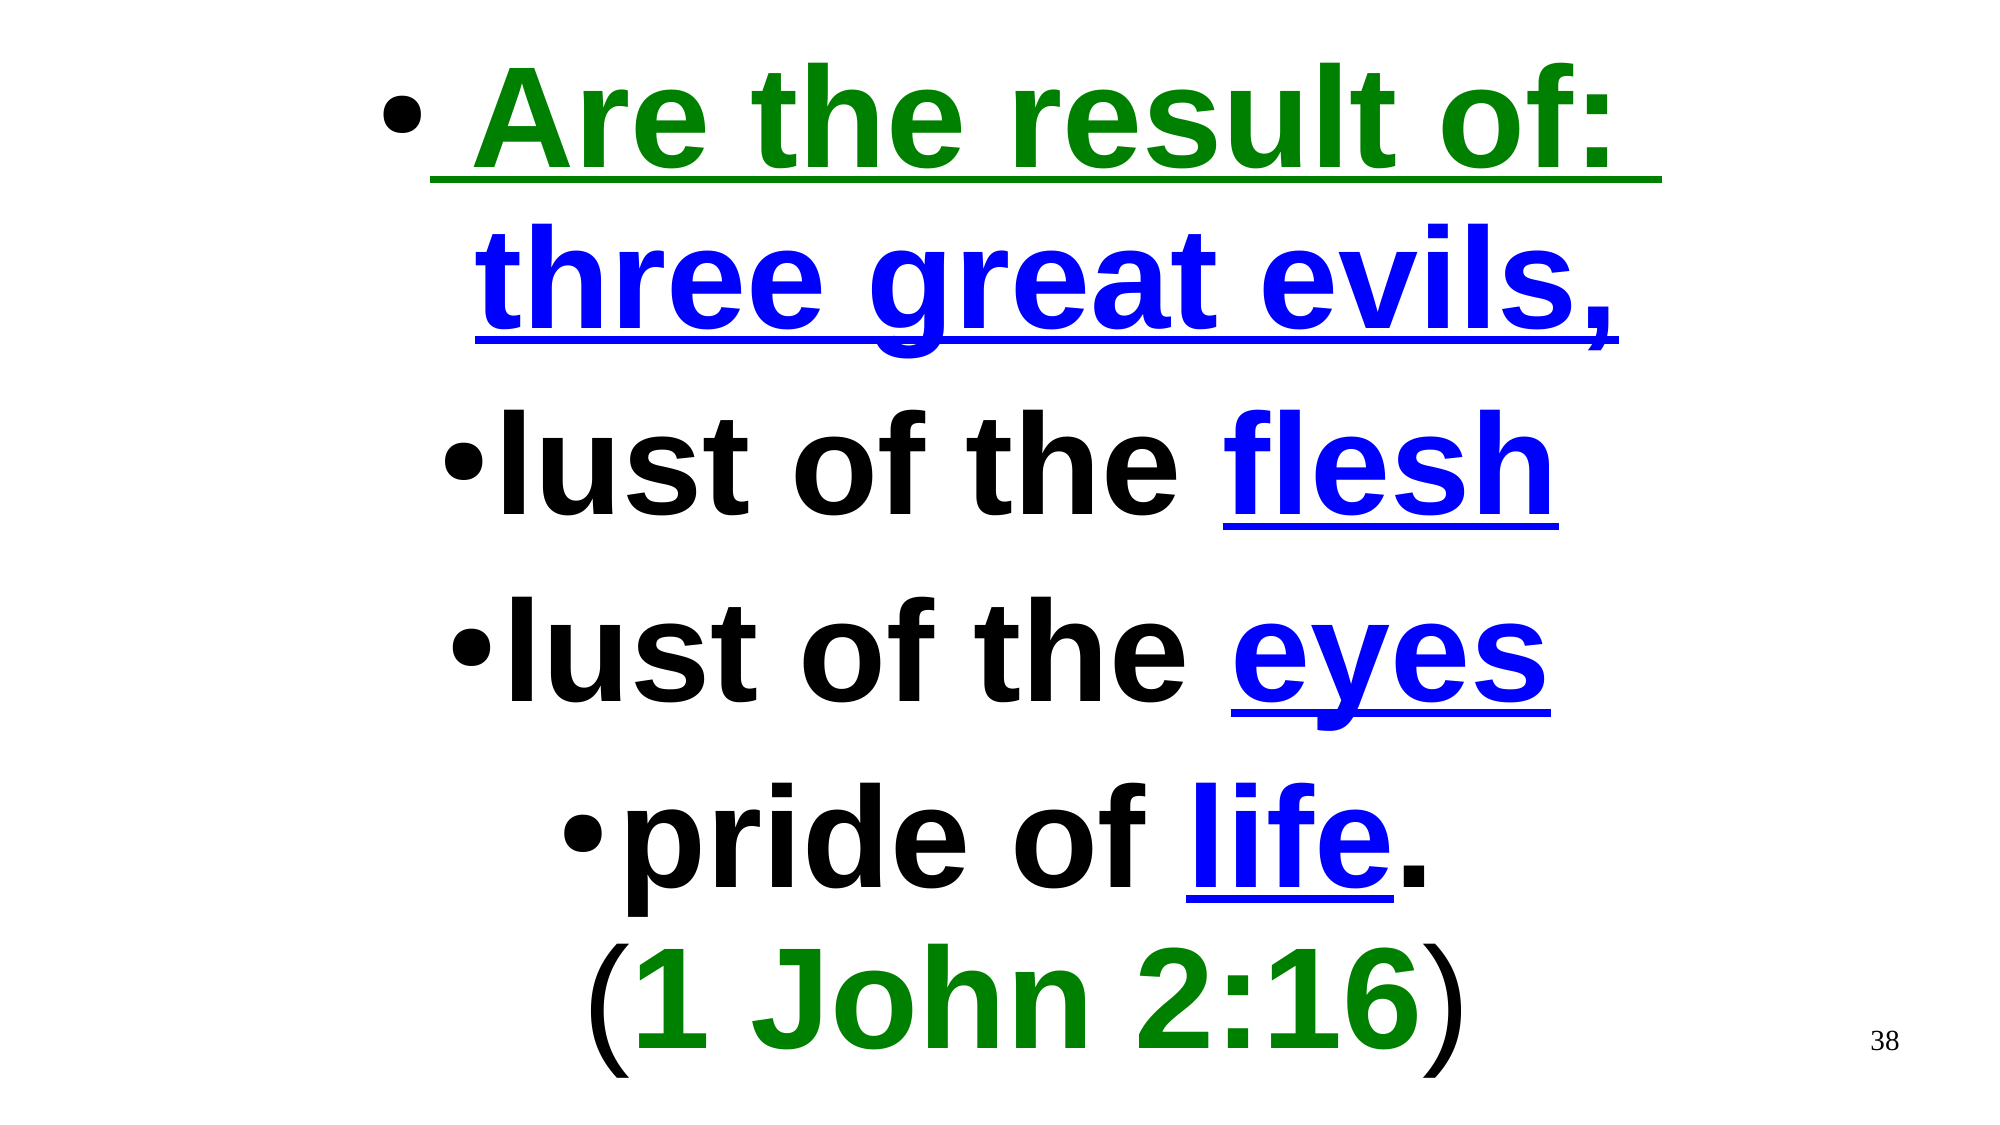

# Are the result of: three great evils,
lust of the flesh
lust of the eyes
pride of life.
(1 John 2:16)
38